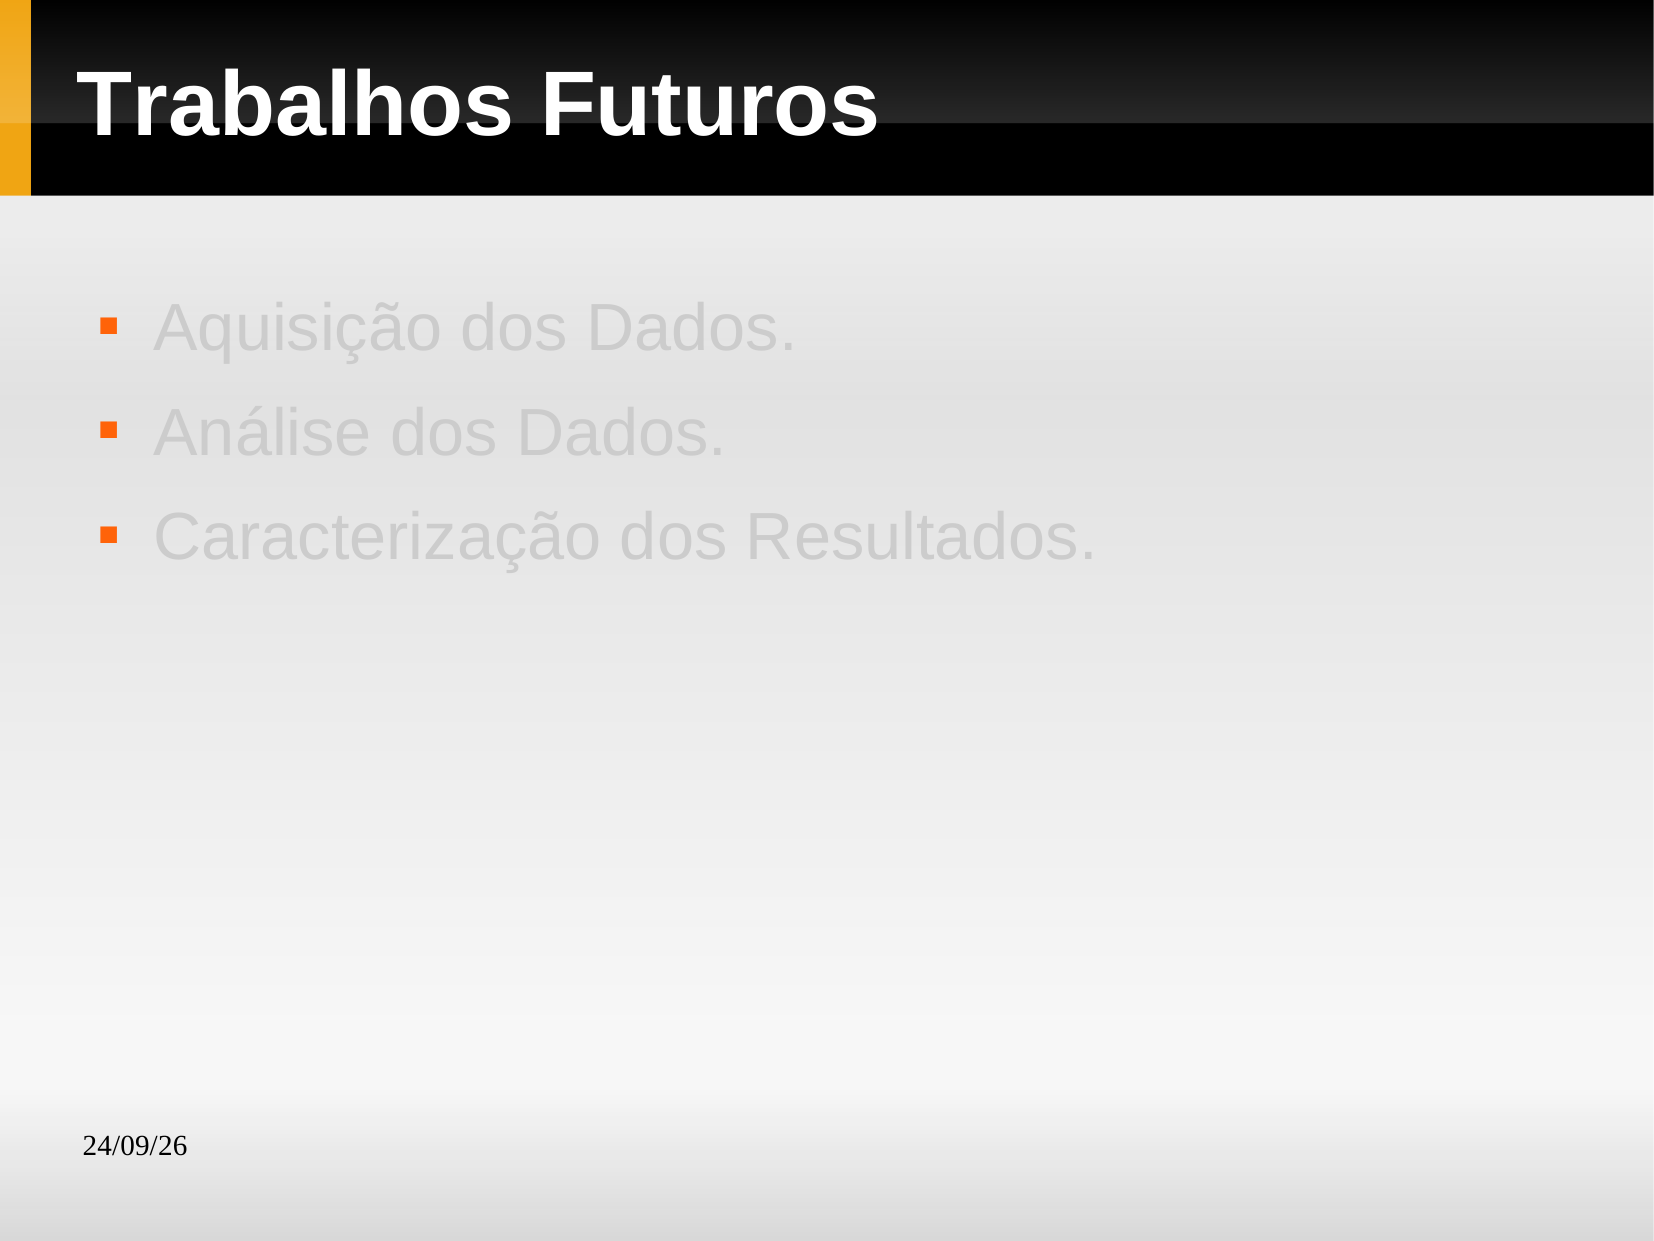

# Trabalhos Futuros
Aquisição dos Dados.
Análise dos Dados.
Caracterização dos Resultados.